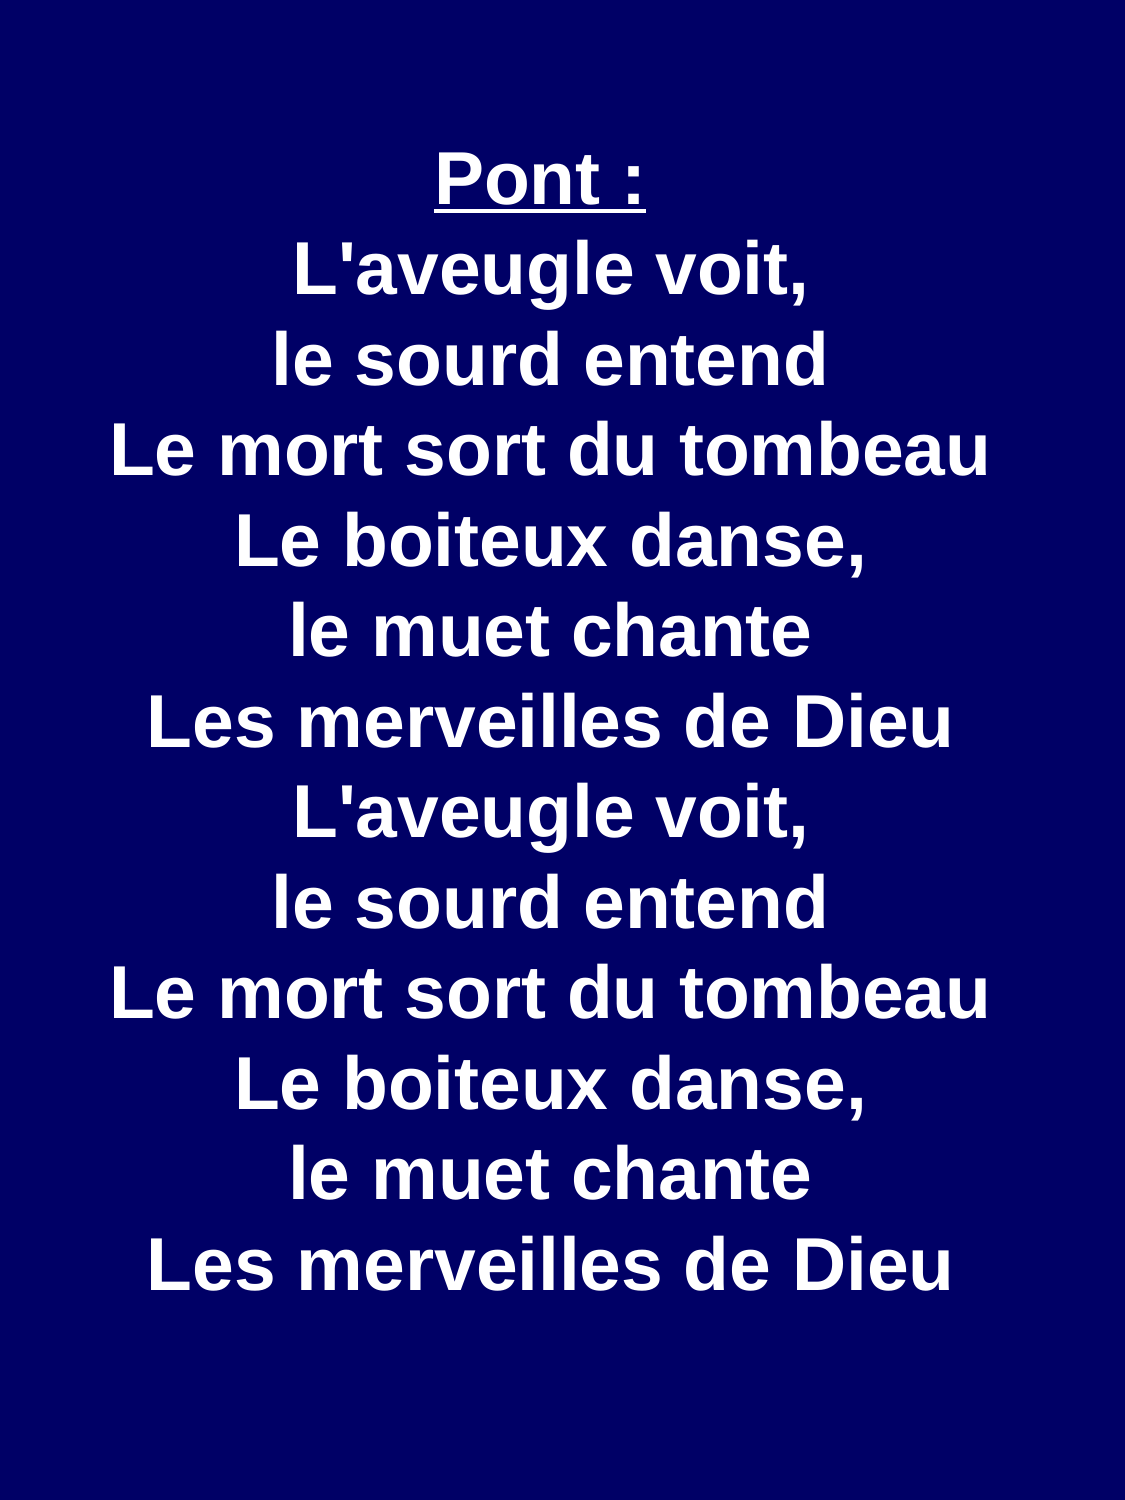

Pont :
L'aveugle voit,
le sourd entend
Le mort sort du tombeau
Le boiteux danse,
le muet chante
Les merveilles de Dieu
L'aveugle voit,
le sourd entend
Le mort sort du tombeau
Le boiteux danse,
le muet chante
Les merveilles de Dieu